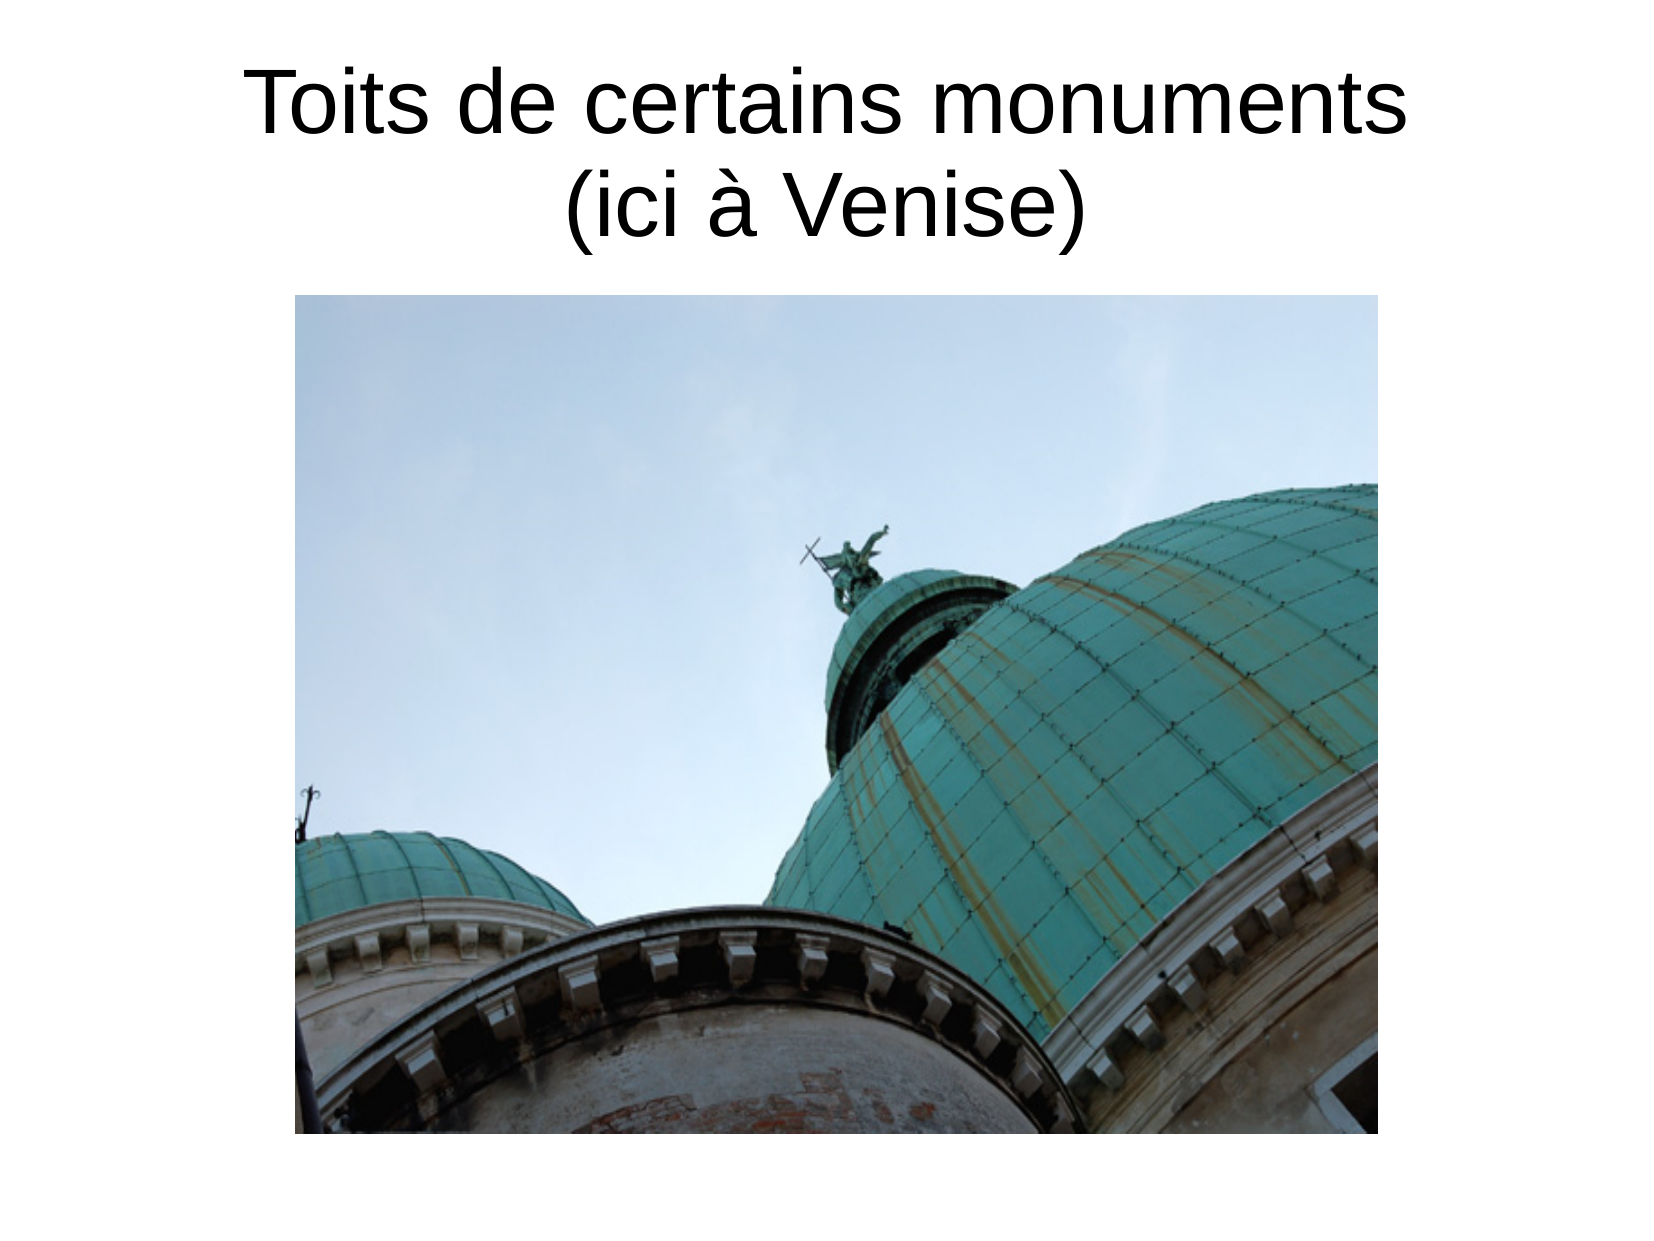

# Toits de certains monuments (ici à Venise)